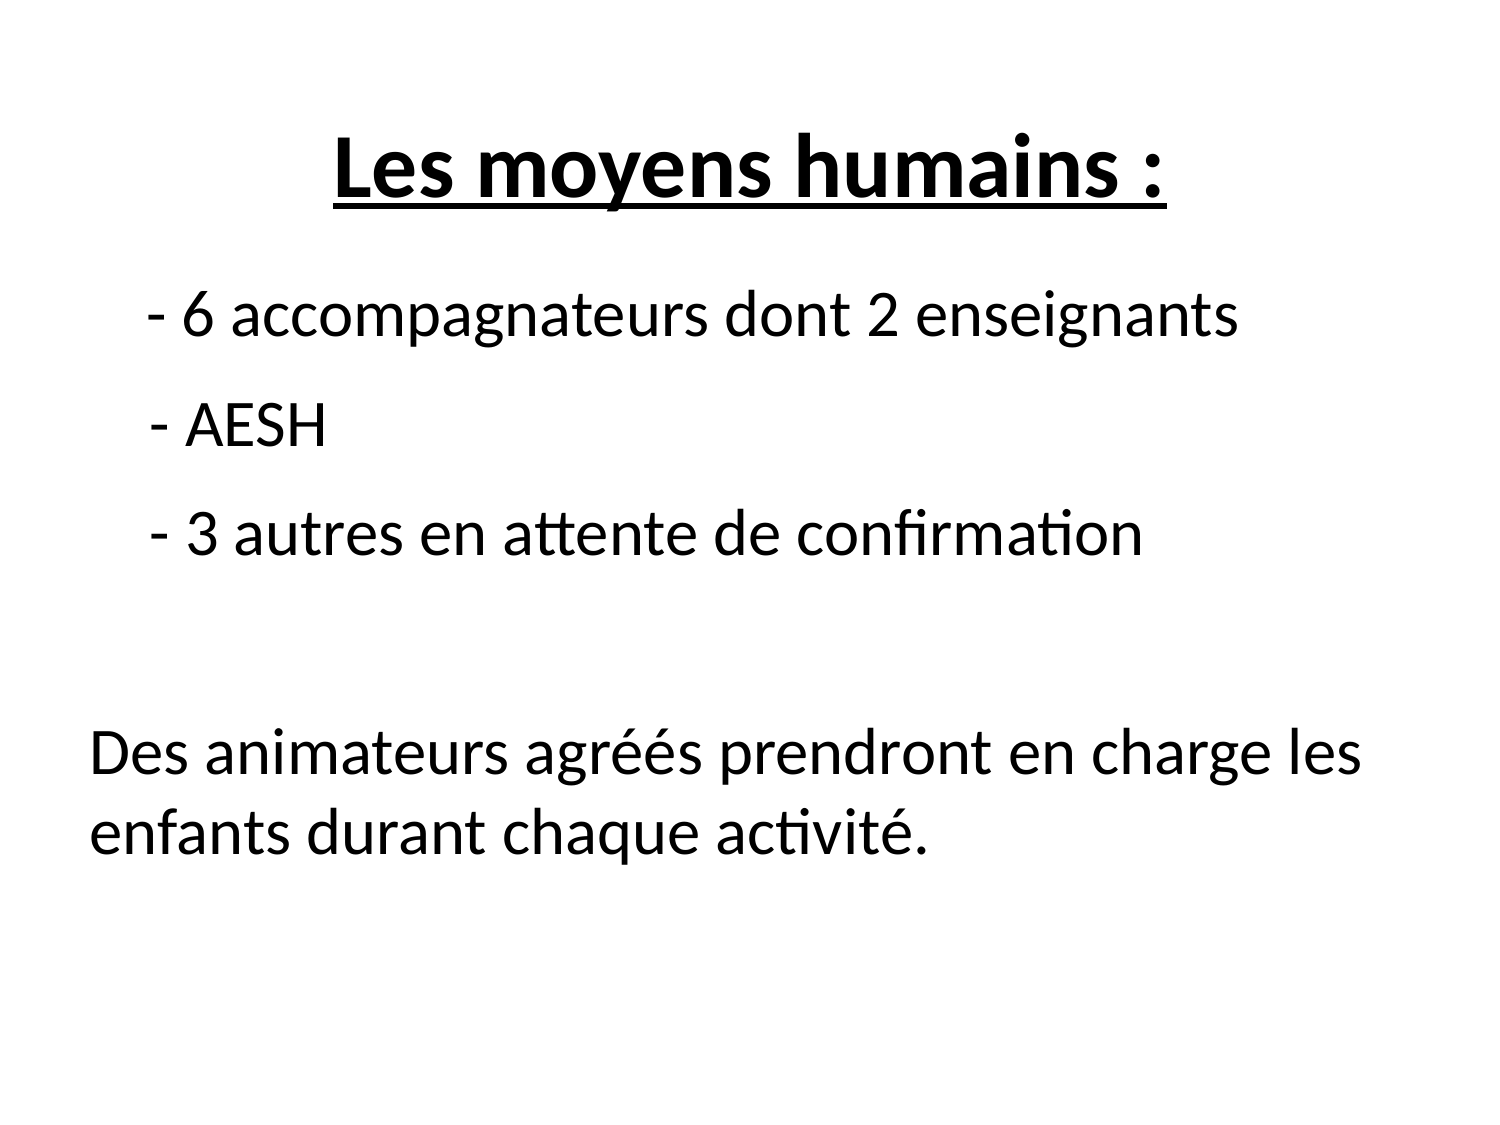

# Les moyens humains :
- 6 accompagnateurs dont 2 enseignants
 - AESH
 - 3 autres en attente de confirmation
Des animateurs agréés prendront en charge les enfants durant chaque activité.